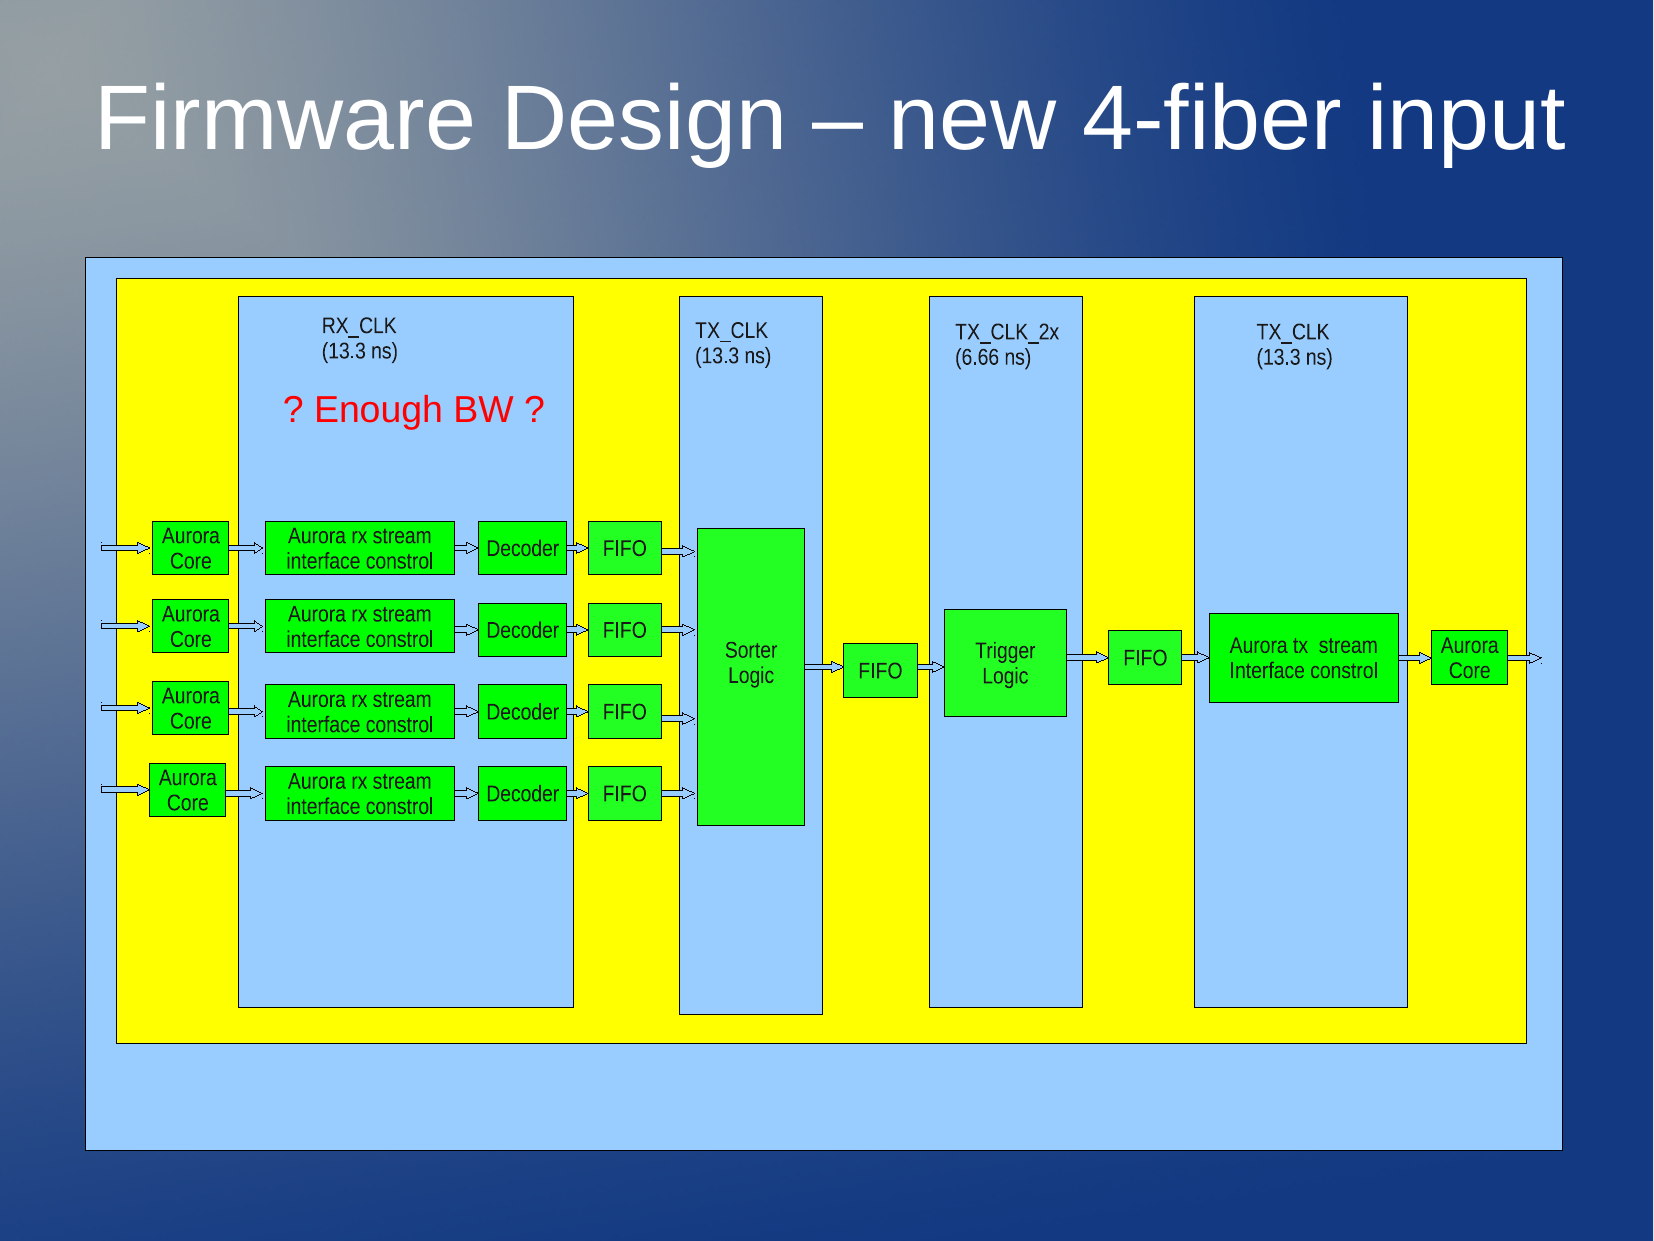

# Firmware Design – new 4-fiber input
? Enough BW ?